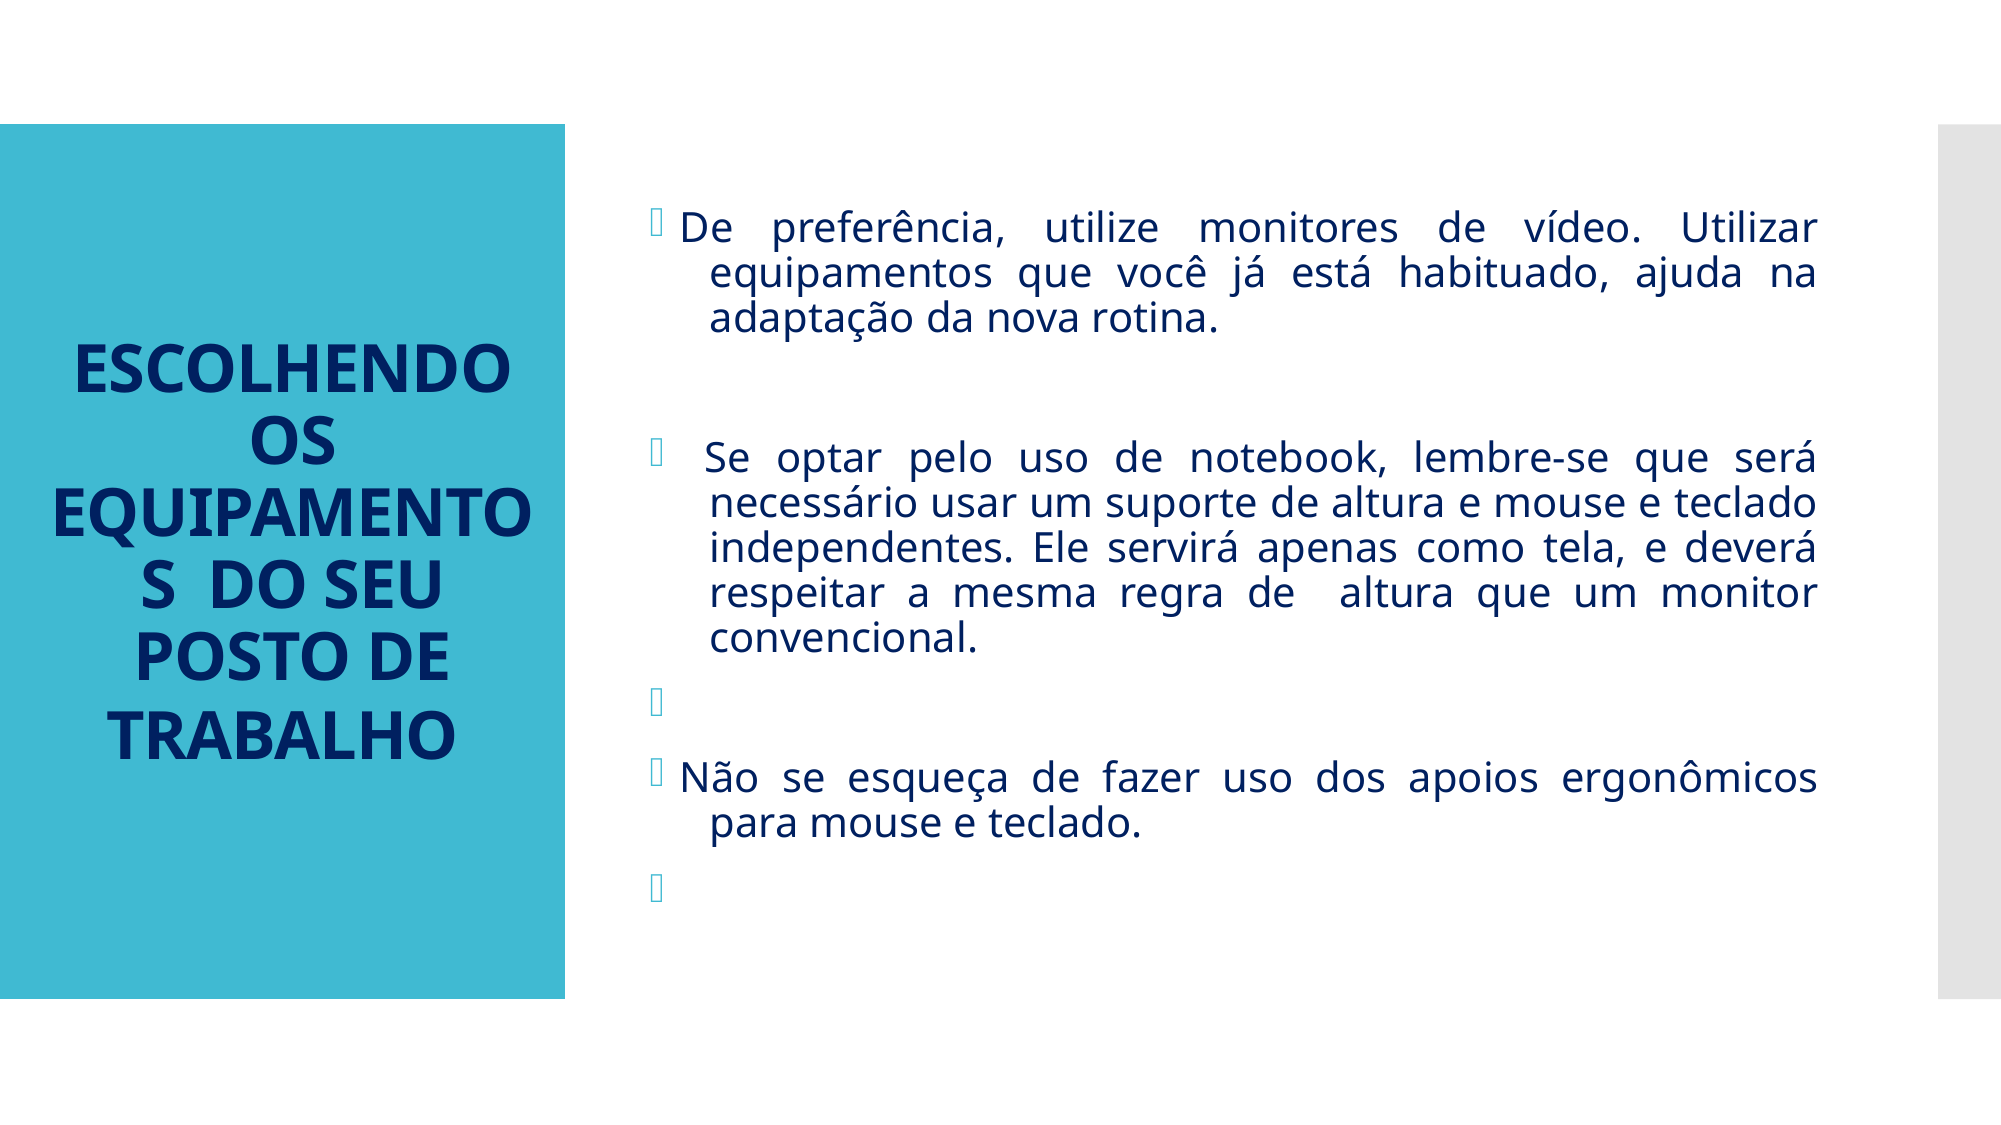

# De preferência, utilize monitores de vídeo. Utilizar equipamentos que você já está habituado, ajuda na adaptação da nova rotina.
 Se optar pelo uso de notebook, lembre-se que será necessário usar um suporte de altura e mouse e teclado independentes. Ele servirá apenas como tela, e deverá respeitar a mesma regra de altura que um monitor convencional.
Não se esqueça de fazer uso dos apoios ergonômicos para mouse e teclado.
ESCOLHENDO OS EQUIPAMENTOS DO SEU POSTO DE TRABALHO